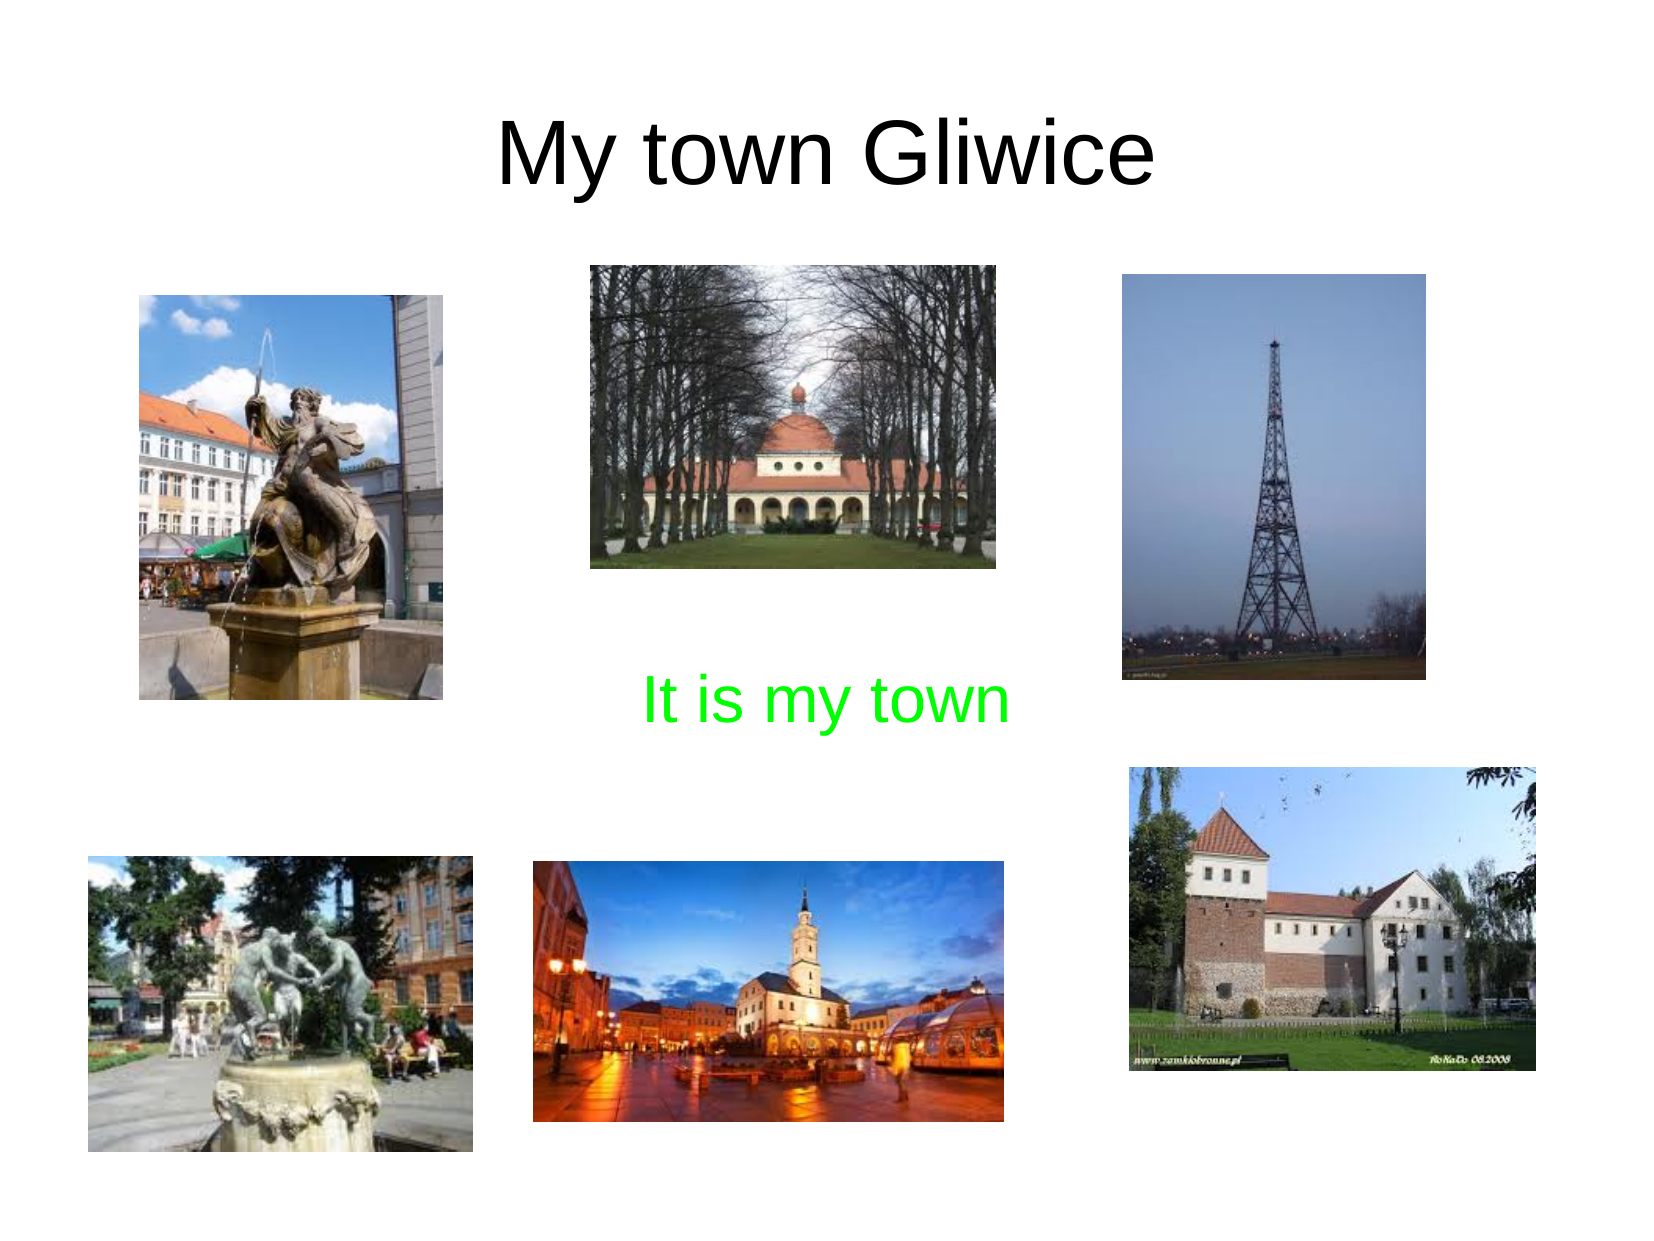

# My town Gliwice
It is my town